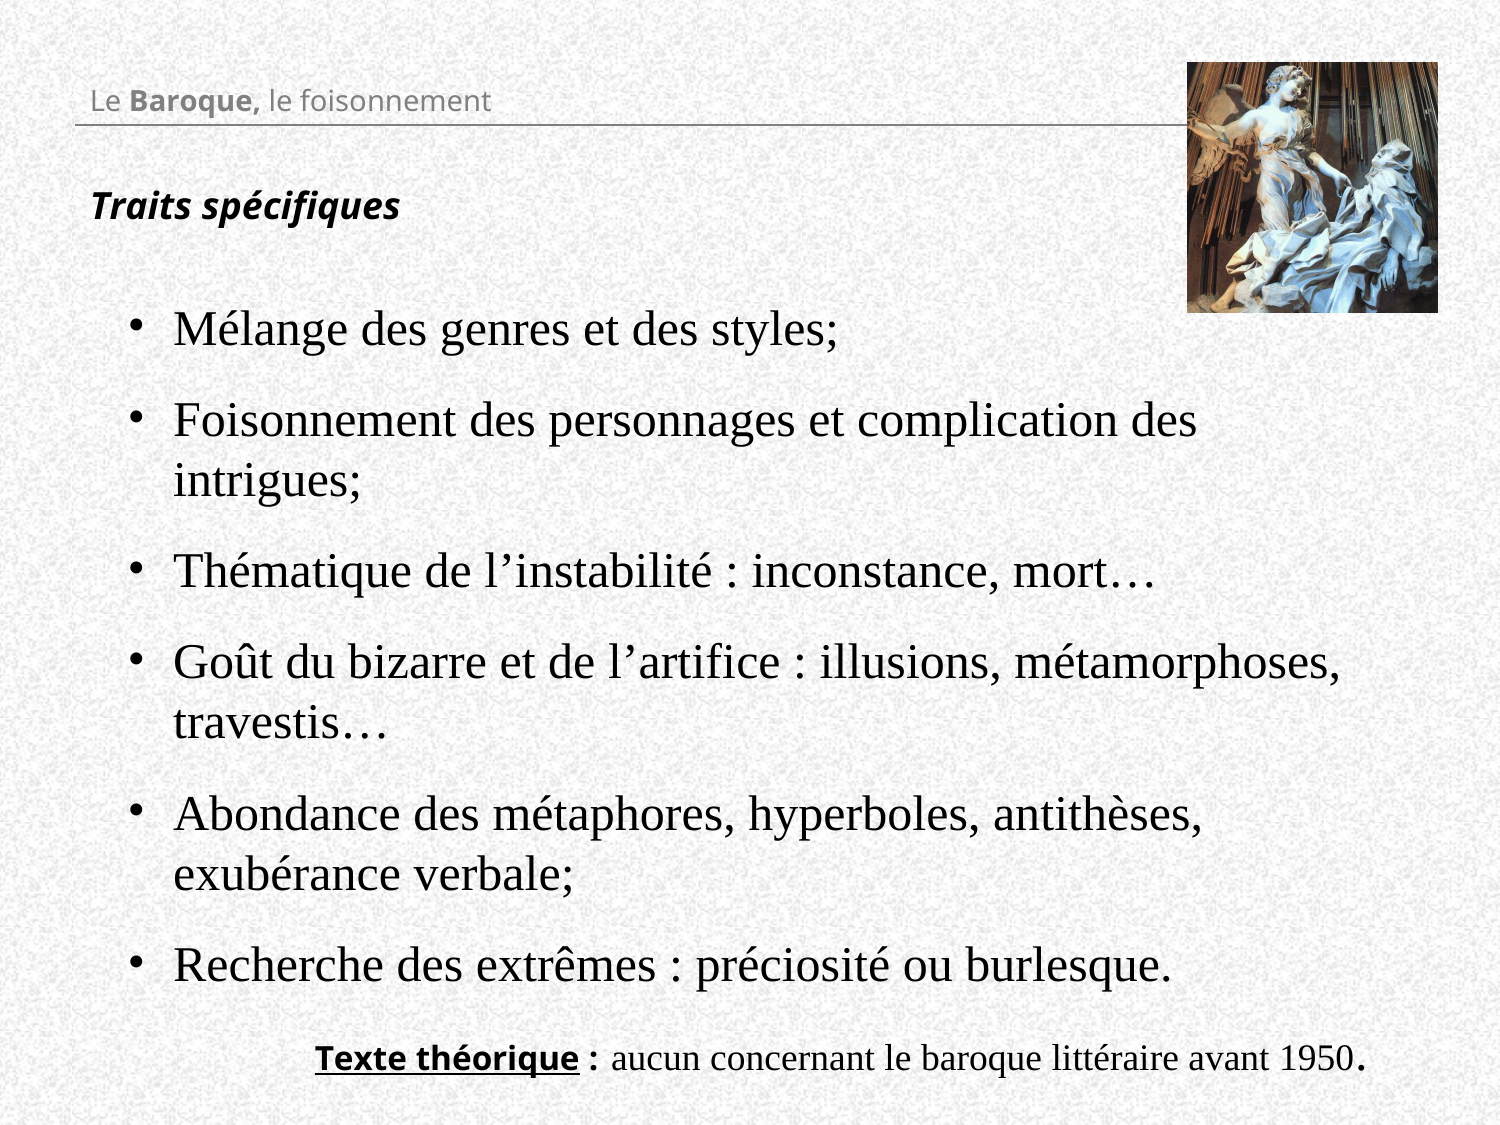

Le Baroque, le foisonnement
Traits spécifiques
Mélange des genres et des styles;
Foisonnement des personnages et complication des intrigues;
Thématique de l’instabilité : inconstance, mort…
Goût du bizarre et de l’artifice : illusions, métamorphoses, travestis…
Abondance des métaphores, hyperboles, antithèses, exubérance verbale;
Recherche des extrêmes : préciosité ou burlesque.
Texte théorique : aucun concernant le baroque littéraire avant 1950.